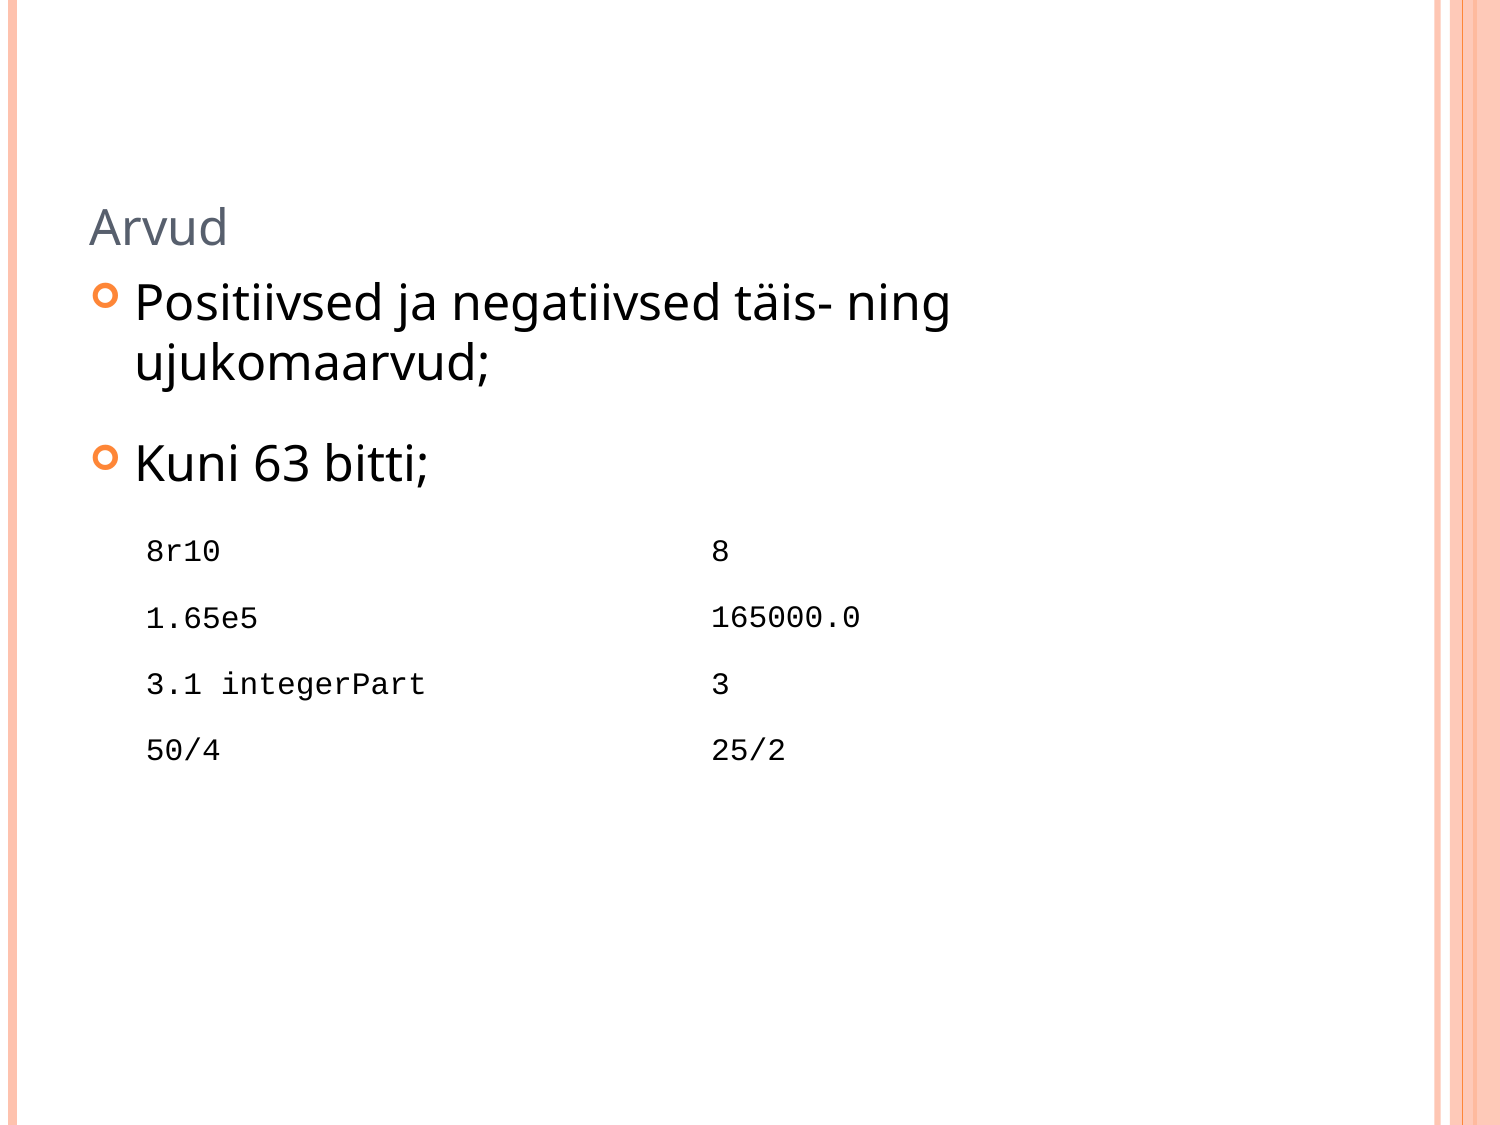

# Arvud
Positiivsed ja negatiivsed täis- ning ujukomaarvud;
Kuni 63 bitti;
8
165000.0
3
25/2
8r10
1.65e5
3.1 integerPart
50/4